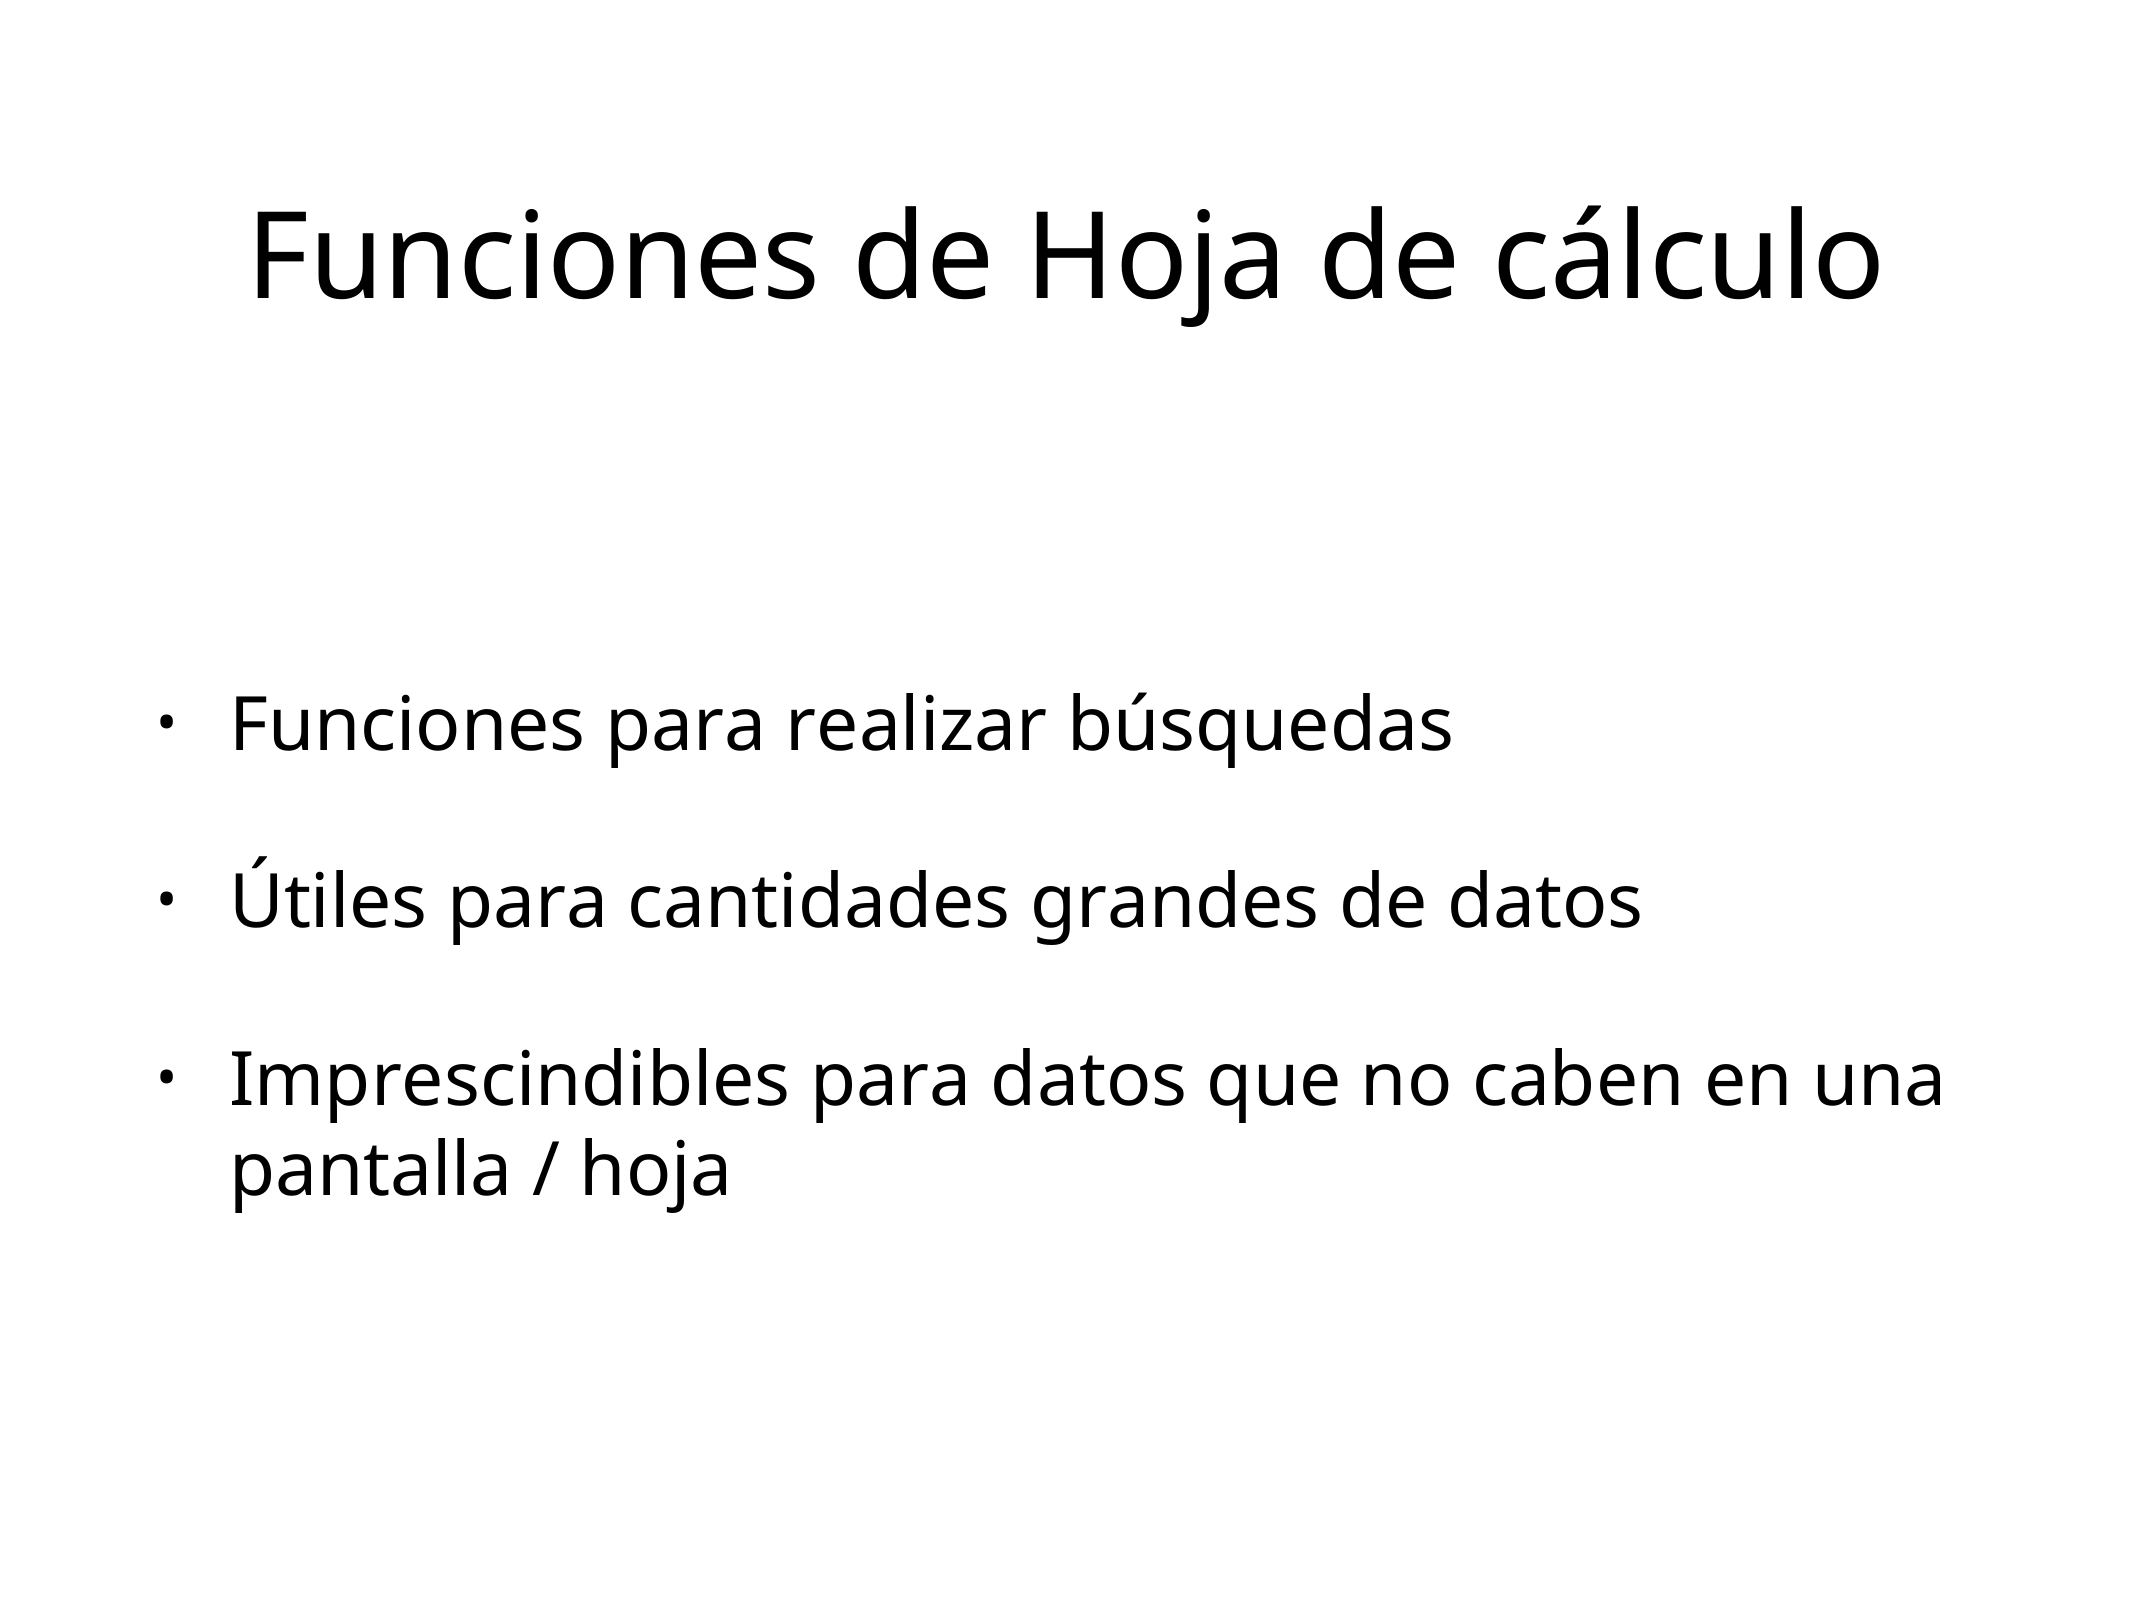

# Funciones de Hoja de cálculo
Funciones para realizar búsquedas
Útiles para cantidades grandes de datos
Imprescindibles para datos que no caben en una pantalla / hoja